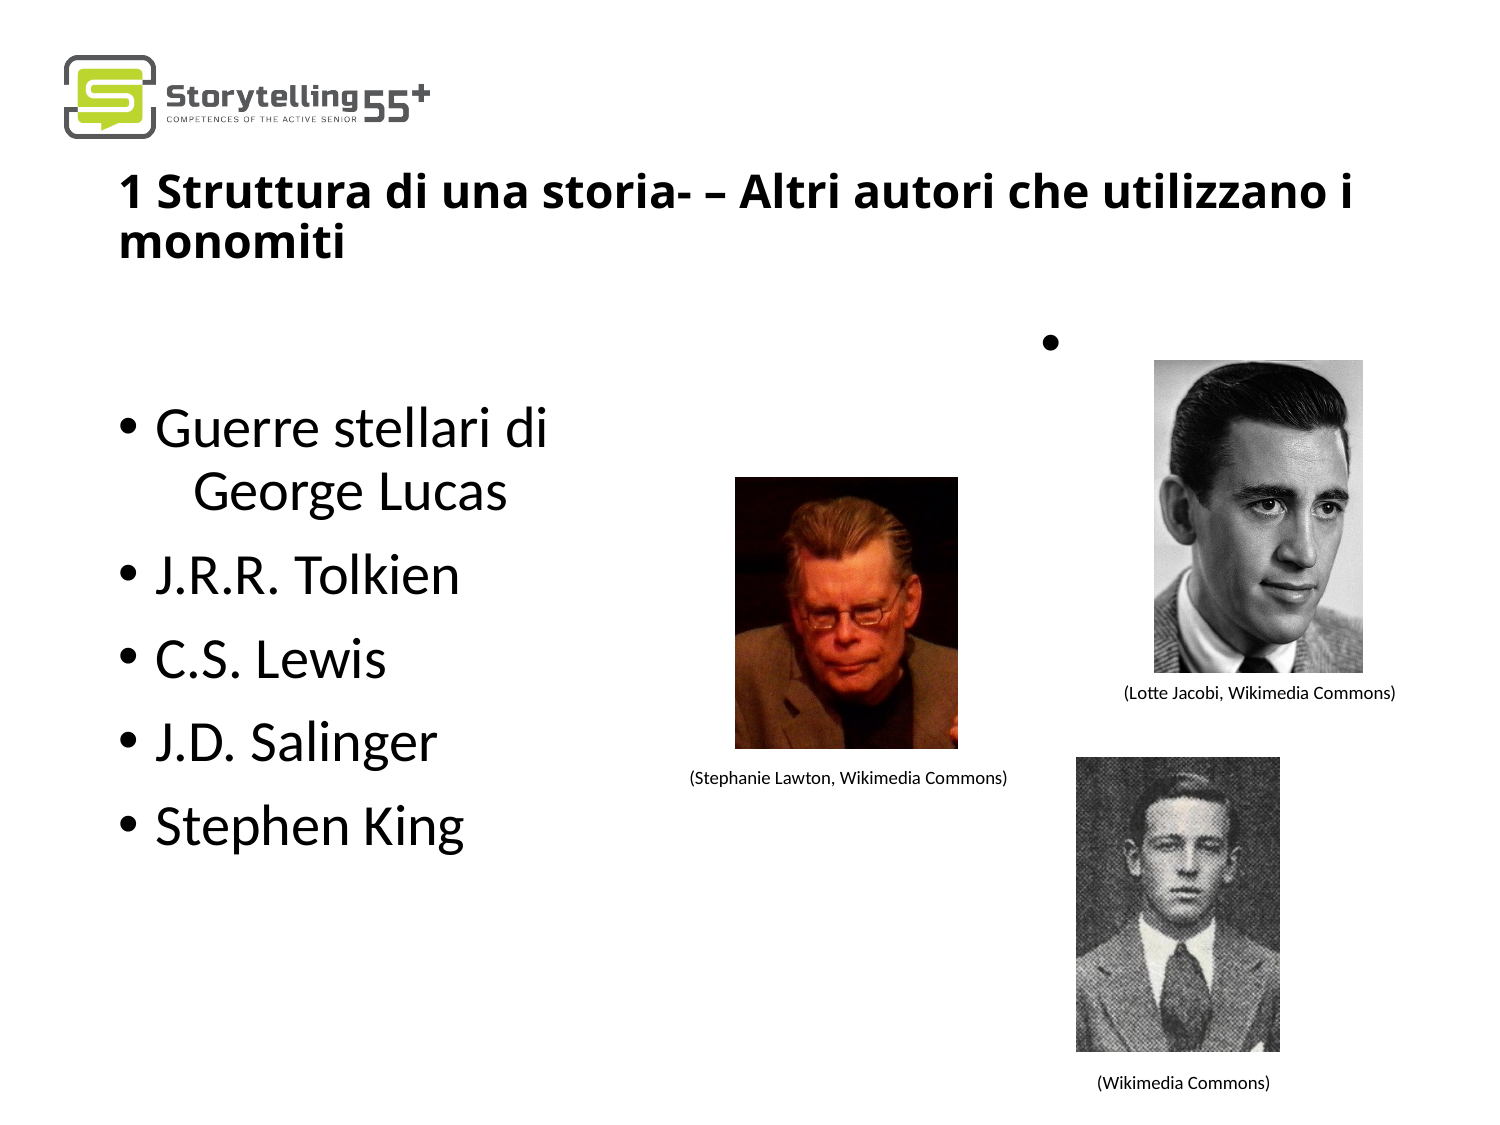

# 1 Struttura di una storia- – Altri autori che utilizzano i monomiti
Guerre stellari di George Lucas
J.R.R. Tolkien
C.S. Lewis
J.D. Salinger
Stephen King
(Lotte Jacobi, Wikimedia Commons)
(Stephanie Lawton, Wikimedia Commons)
 (Wikimedia Commons)